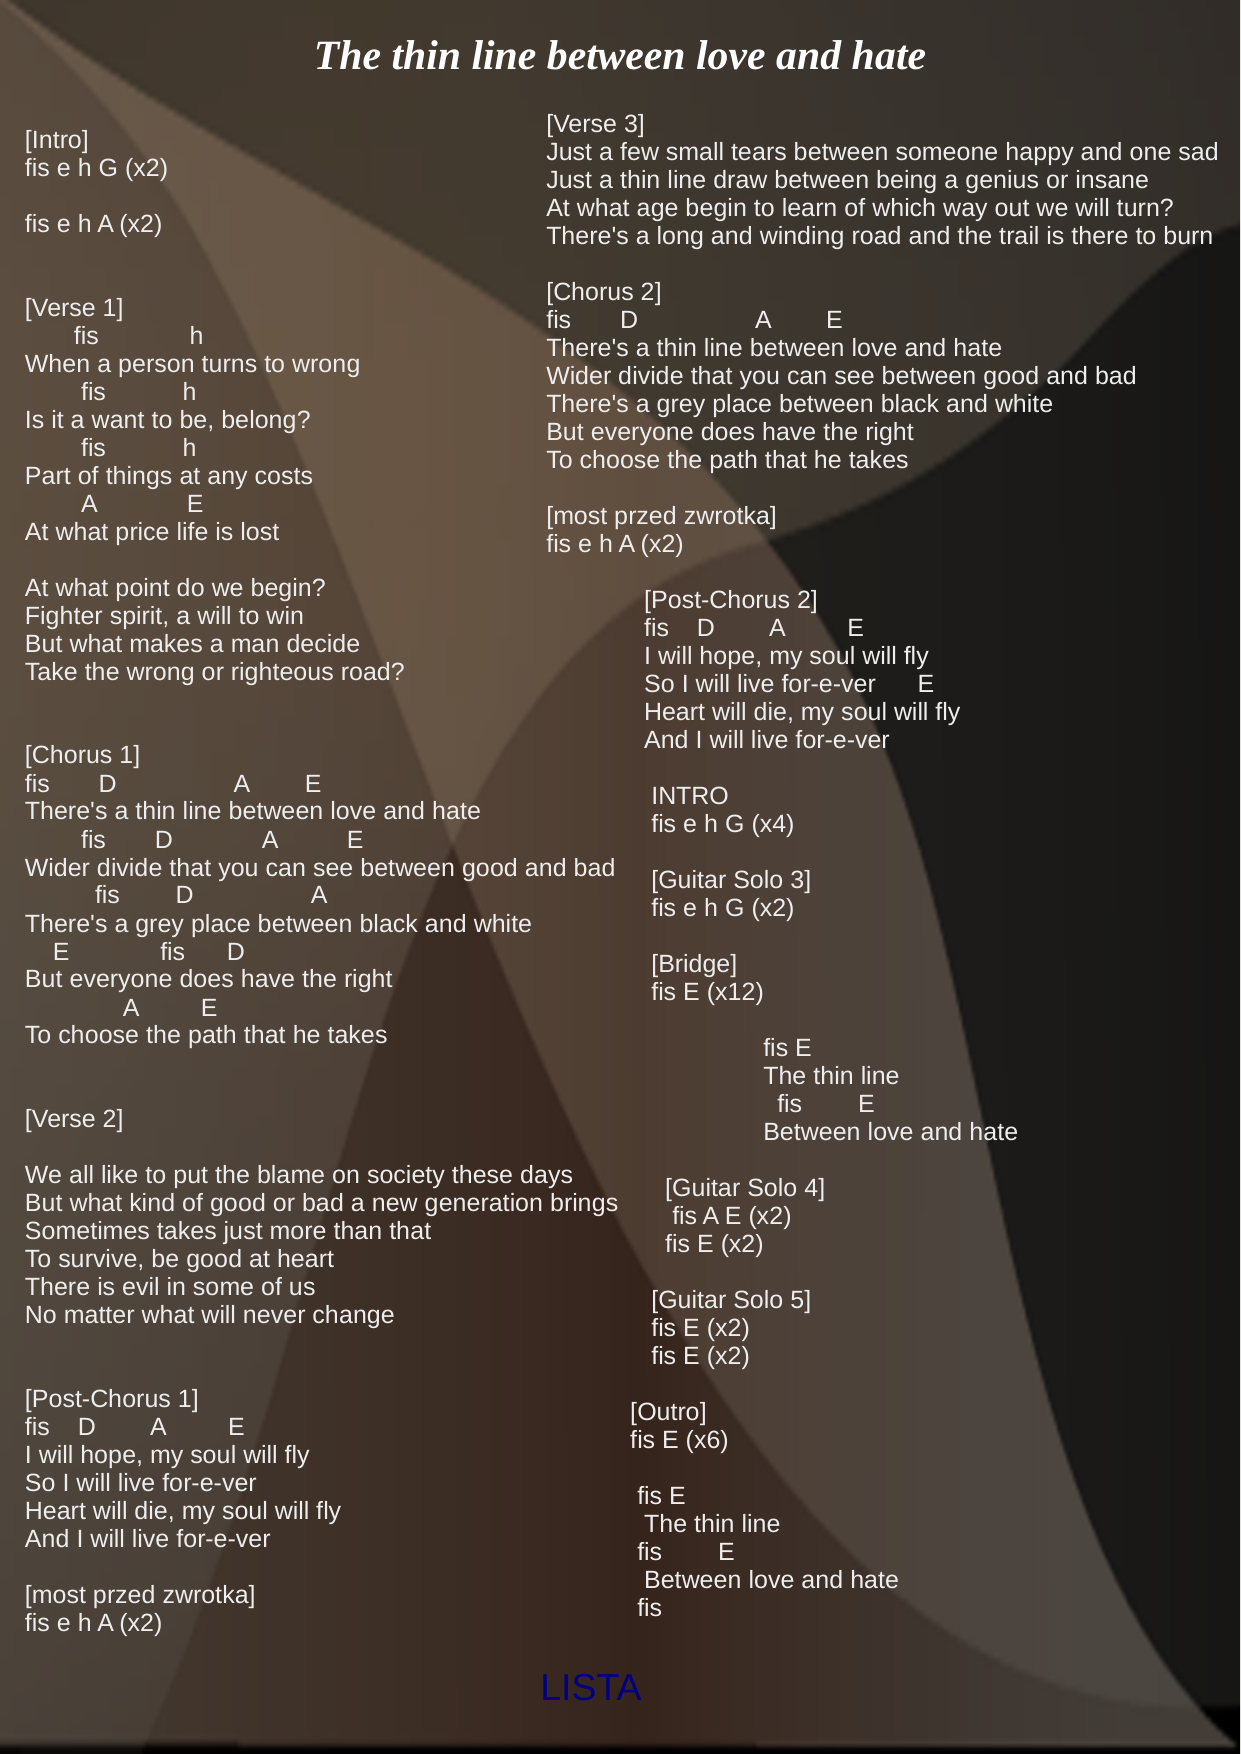

# The thin line between love and hate
[Verse 3]
Just a few small tears between someone happy and one sad
Just a thin line draw between being a genius or insane
At what age begin to learn of which way out we will turn?
There's a long and winding road and the trail is there to burn
[Chorus 2]
fis D A E
There's a thin line between love and hate
Wider divide that you can see between good and bad
There's a grey place between black and white
But everyone does have the right
To choose the path that he takes
[most przed zwrotka]
fis e h A (x2)
 [Post-Chorus 2]
 fis D A E
 I will hope, my soul will fly
 So I will live for-e-ver E
 Heart will die, my soul will fly
 And I will live for-e-ver
 INTRO
 fis e h G (x4)
 [Guitar Solo 3]
 fis e h G (x2)
 [Bridge]
 fis E (x12)
 fis E
 The thin line
 fis E
 Between love and hate
 [Guitar Solo 4]
 fis A E (x2)
 fis E (x2)
 [Guitar Solo 5]
 fis E (x2)
 fis E (x2)
 [Outro]
 fis E (x6)
 fis E
 The thin line
 fis E
 Between love and hate
 fis
[Intro]
fis e h G (x2)
fis e h A (x2)
[Verse 1]
 fis h
When a person turns to wrong
 fis h
Is it a want to be, belong?
 fis h
Part of things at any costs
 A E
At what price life is lost
At what point do we begin?
Fighter spirit, a will to win
But what makes a man decide
Take the wrong or righteous road?
[Chorus 1]
fis D A E
There's a thin line between love and hate
 fis D A E
Wider divide that you can see between good and bad
 fis D A
There's a grey place between black and white
 E fis D
But everyone does have the right
 A E
To choose the path that he takes
[Verse 2]
We all like to put the blame on society these days
But what kind of good or bad a new generation brings
Sometimes takes just more than that
To survive, be good at heart
There is evil in some of us
No matter what will never change
[Post-Chorus 1]
fis D A E
I will hope, my soul will fly
So I will live for-e-ver
Heart will die, my soul will fly
And I will live for-e-ver
[most przed zwrotka]
fis e h A (x2)
LISTA